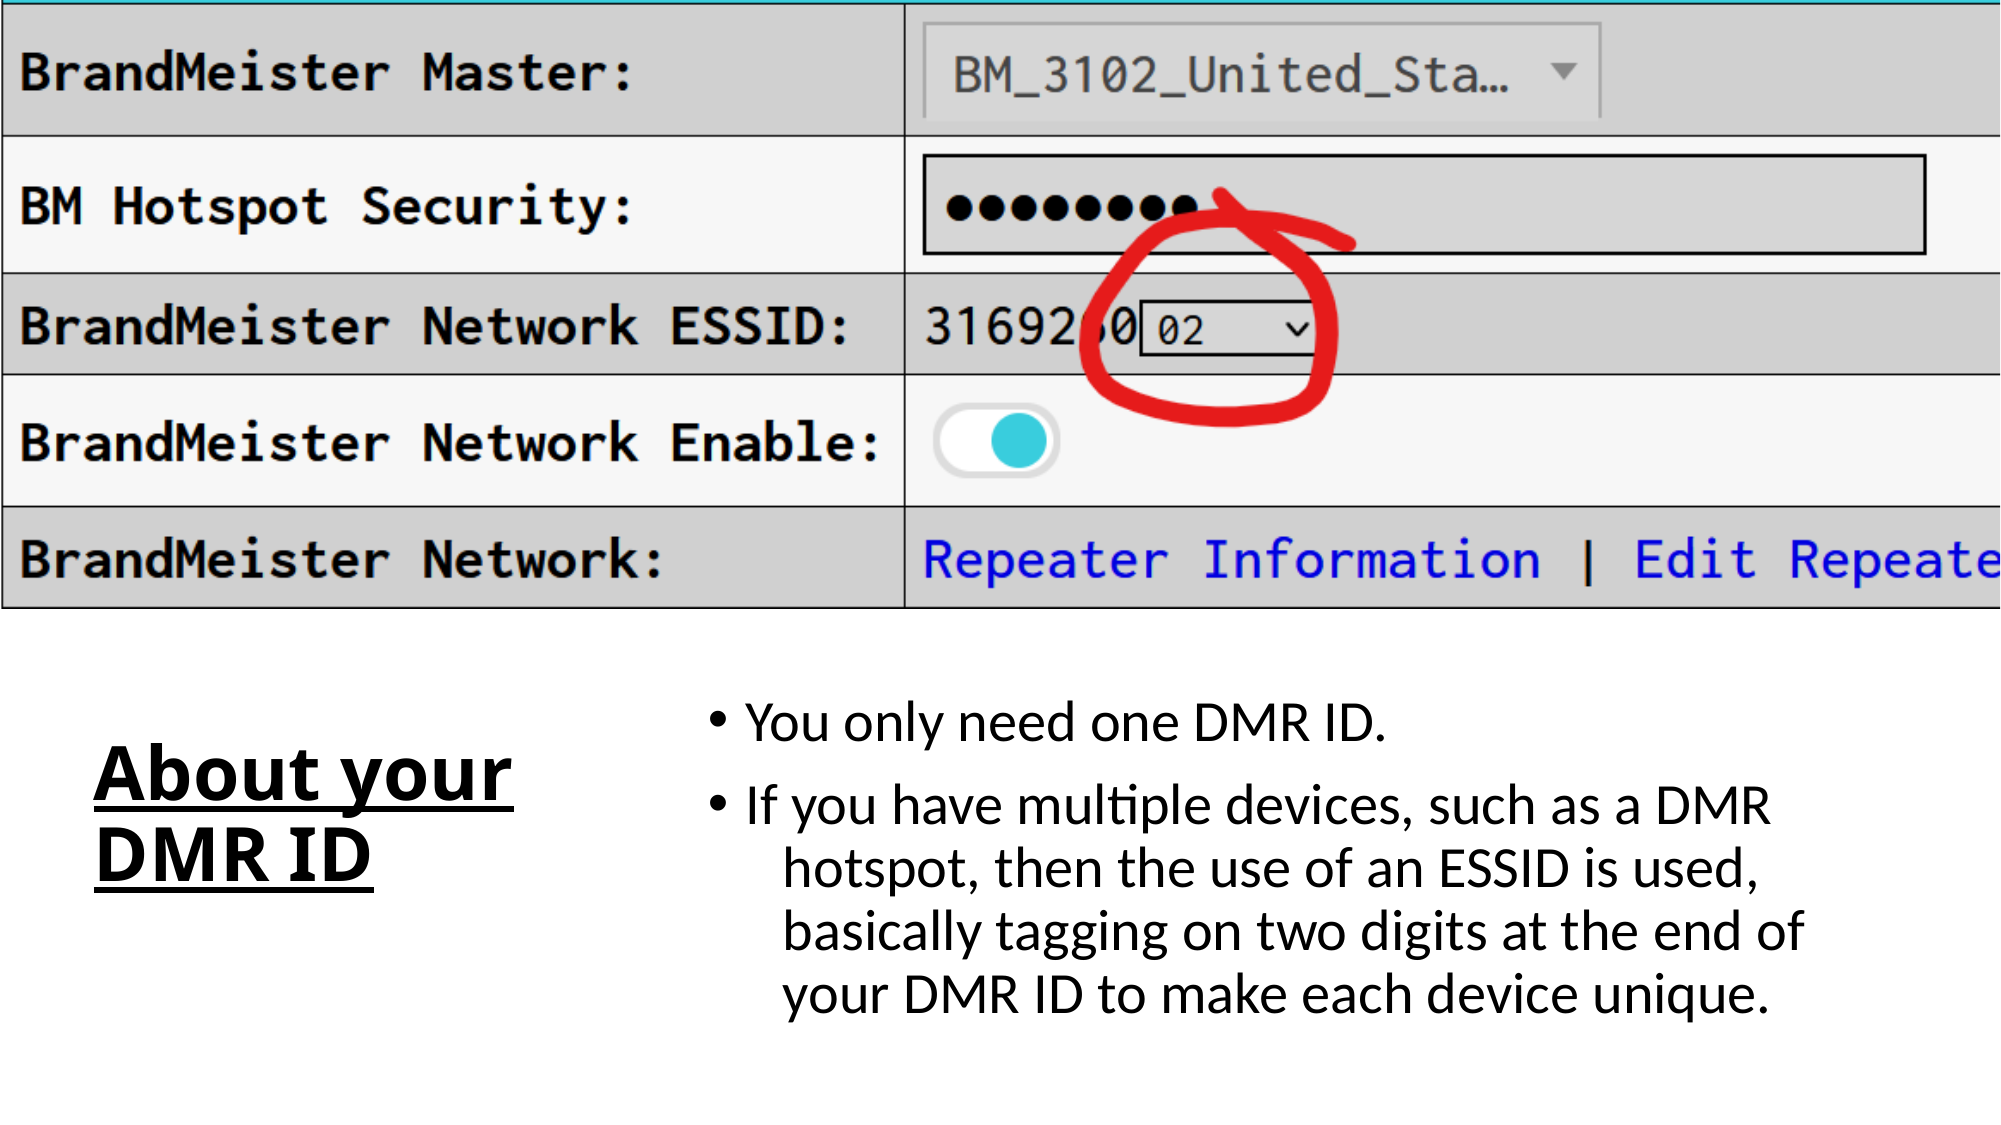

# About your DMR ID
You only need one DMR ID.
If you have multiple devices, such as a DMR hotspot, then the use of an ESSID is used, basically tagging on two digits at the end of your DMR ID to make each device unique.